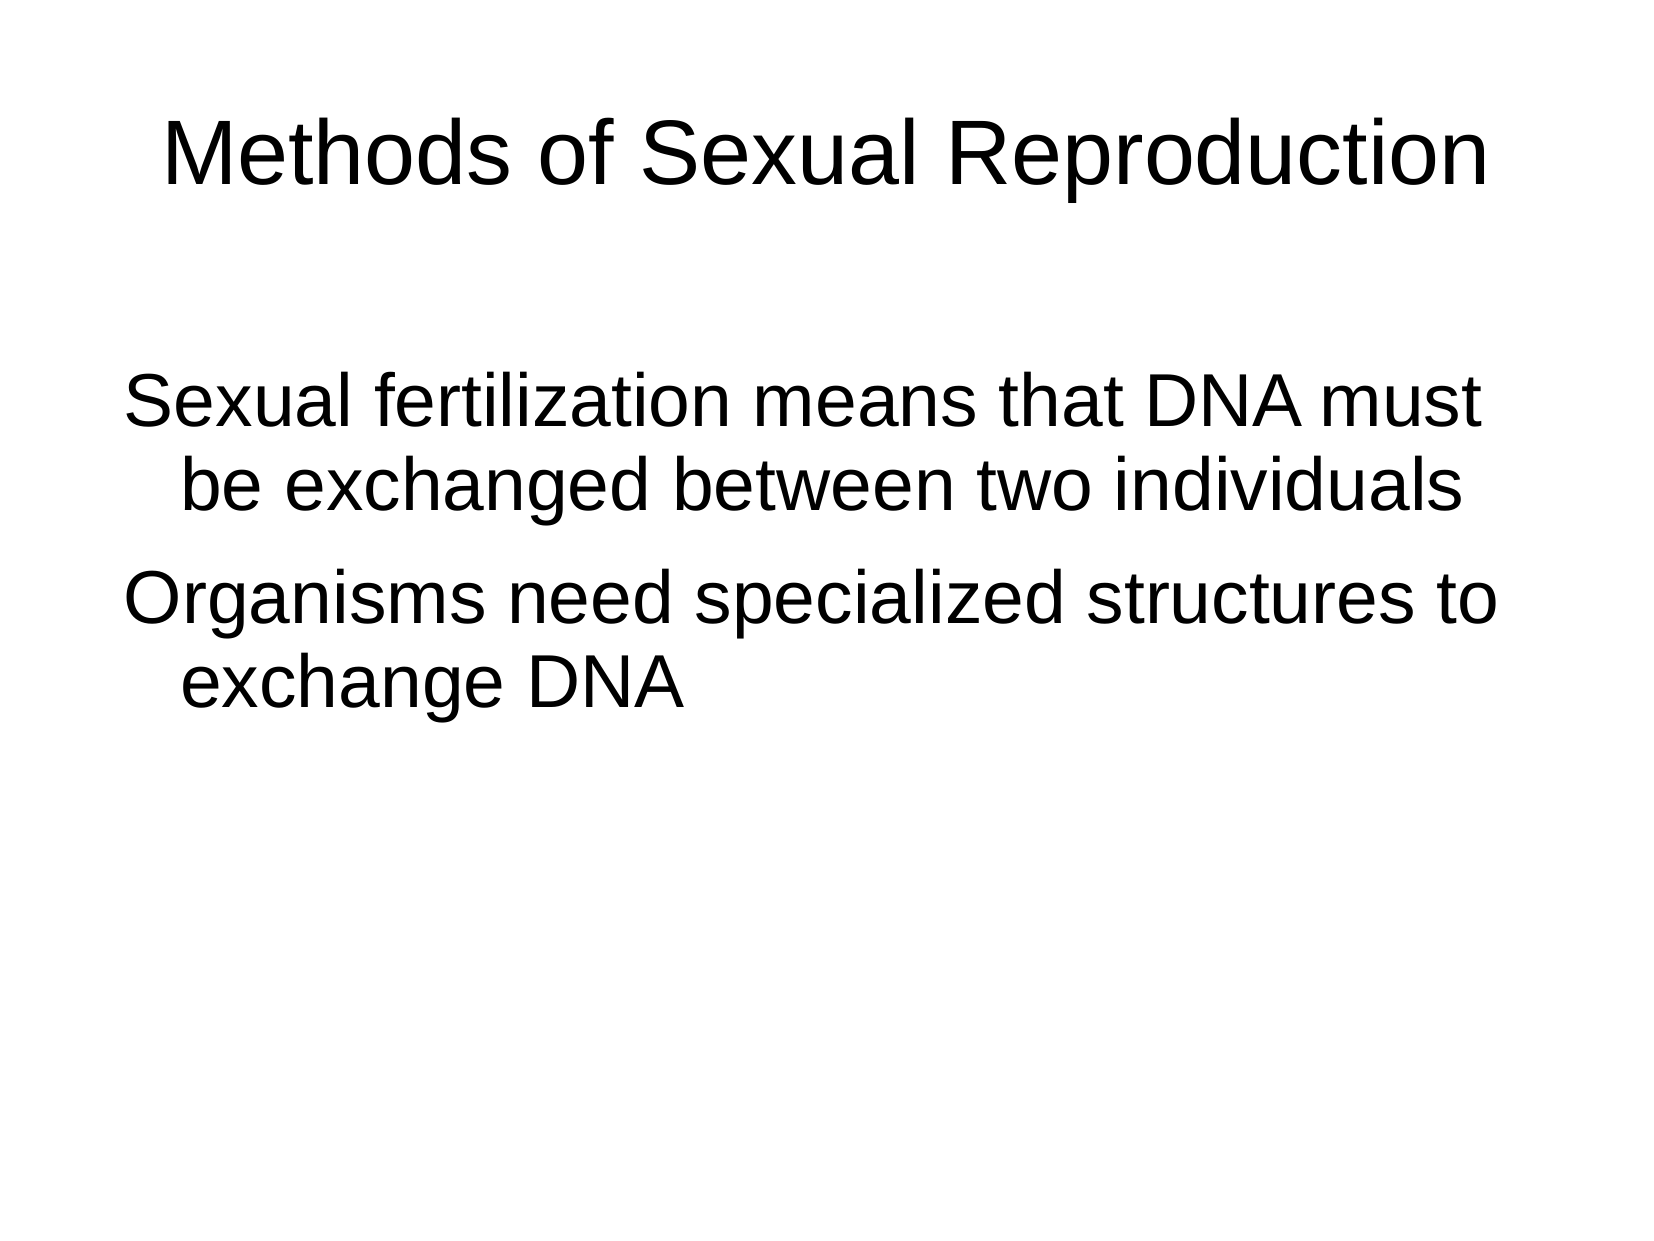

# Methods of Sexual Reproduction
Sexual fertilization means that DNA must be exchanged between two individuals
Organisms need specialized structures to exchange DNA